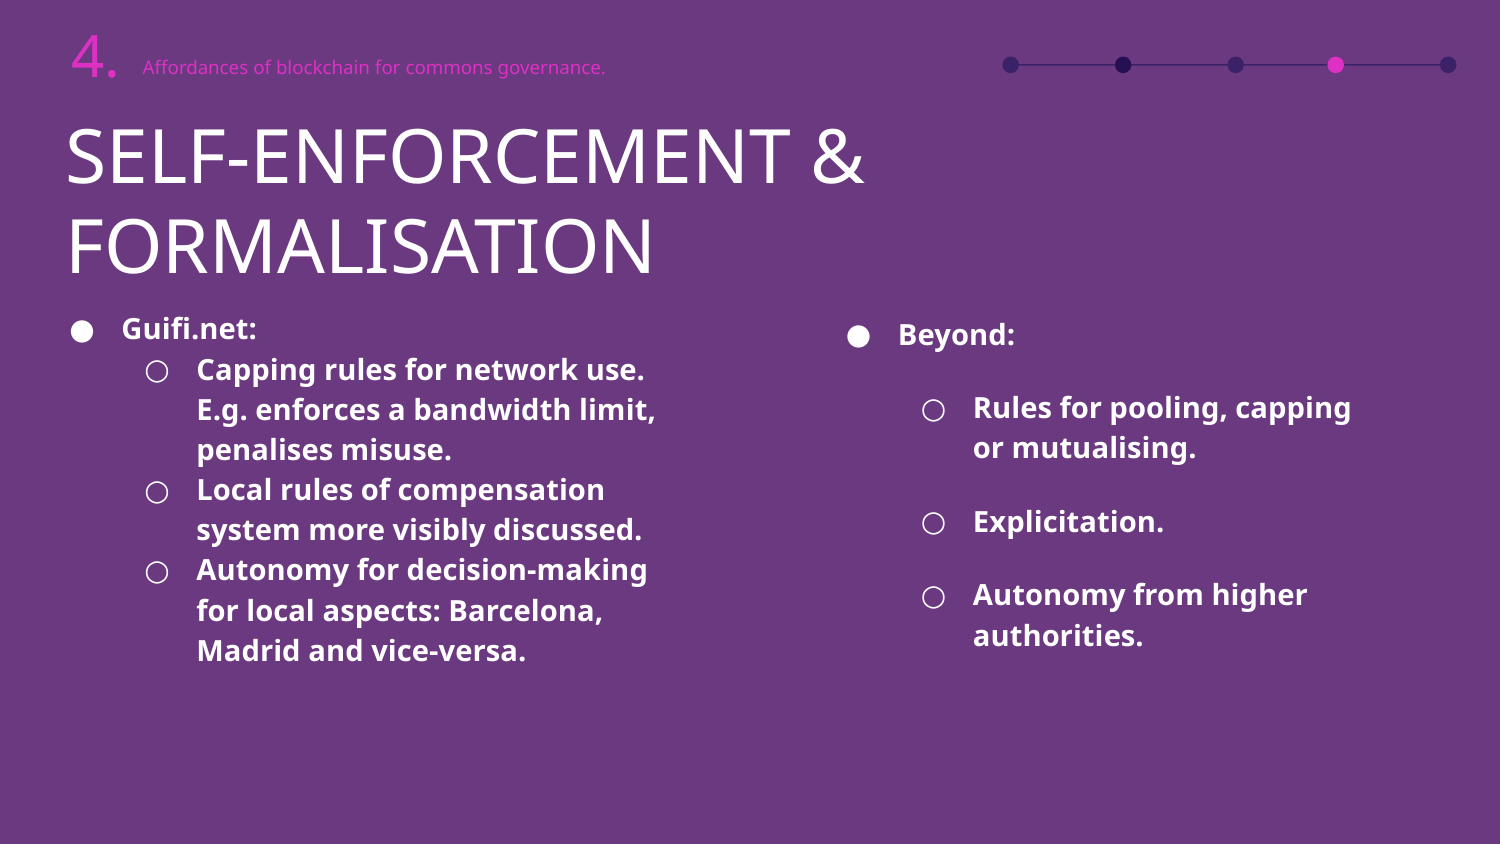

4.
Affordances of blockchain for commons governance.
SELF-ENFORCEMENT & FORMALISATION
Beyond:
Rules for pooling, capping or mutualising.
Explicitation.
Autonomy from higher authorities.
# Guifi.net:
Capping rules for network use. E.g. enforces a bandwidth limit, penalises misuse.
Local rules of compensation system more visibly discussed.
Autonomy for decision-making for local aspects: Barcelona, Madrid and vice-versa.